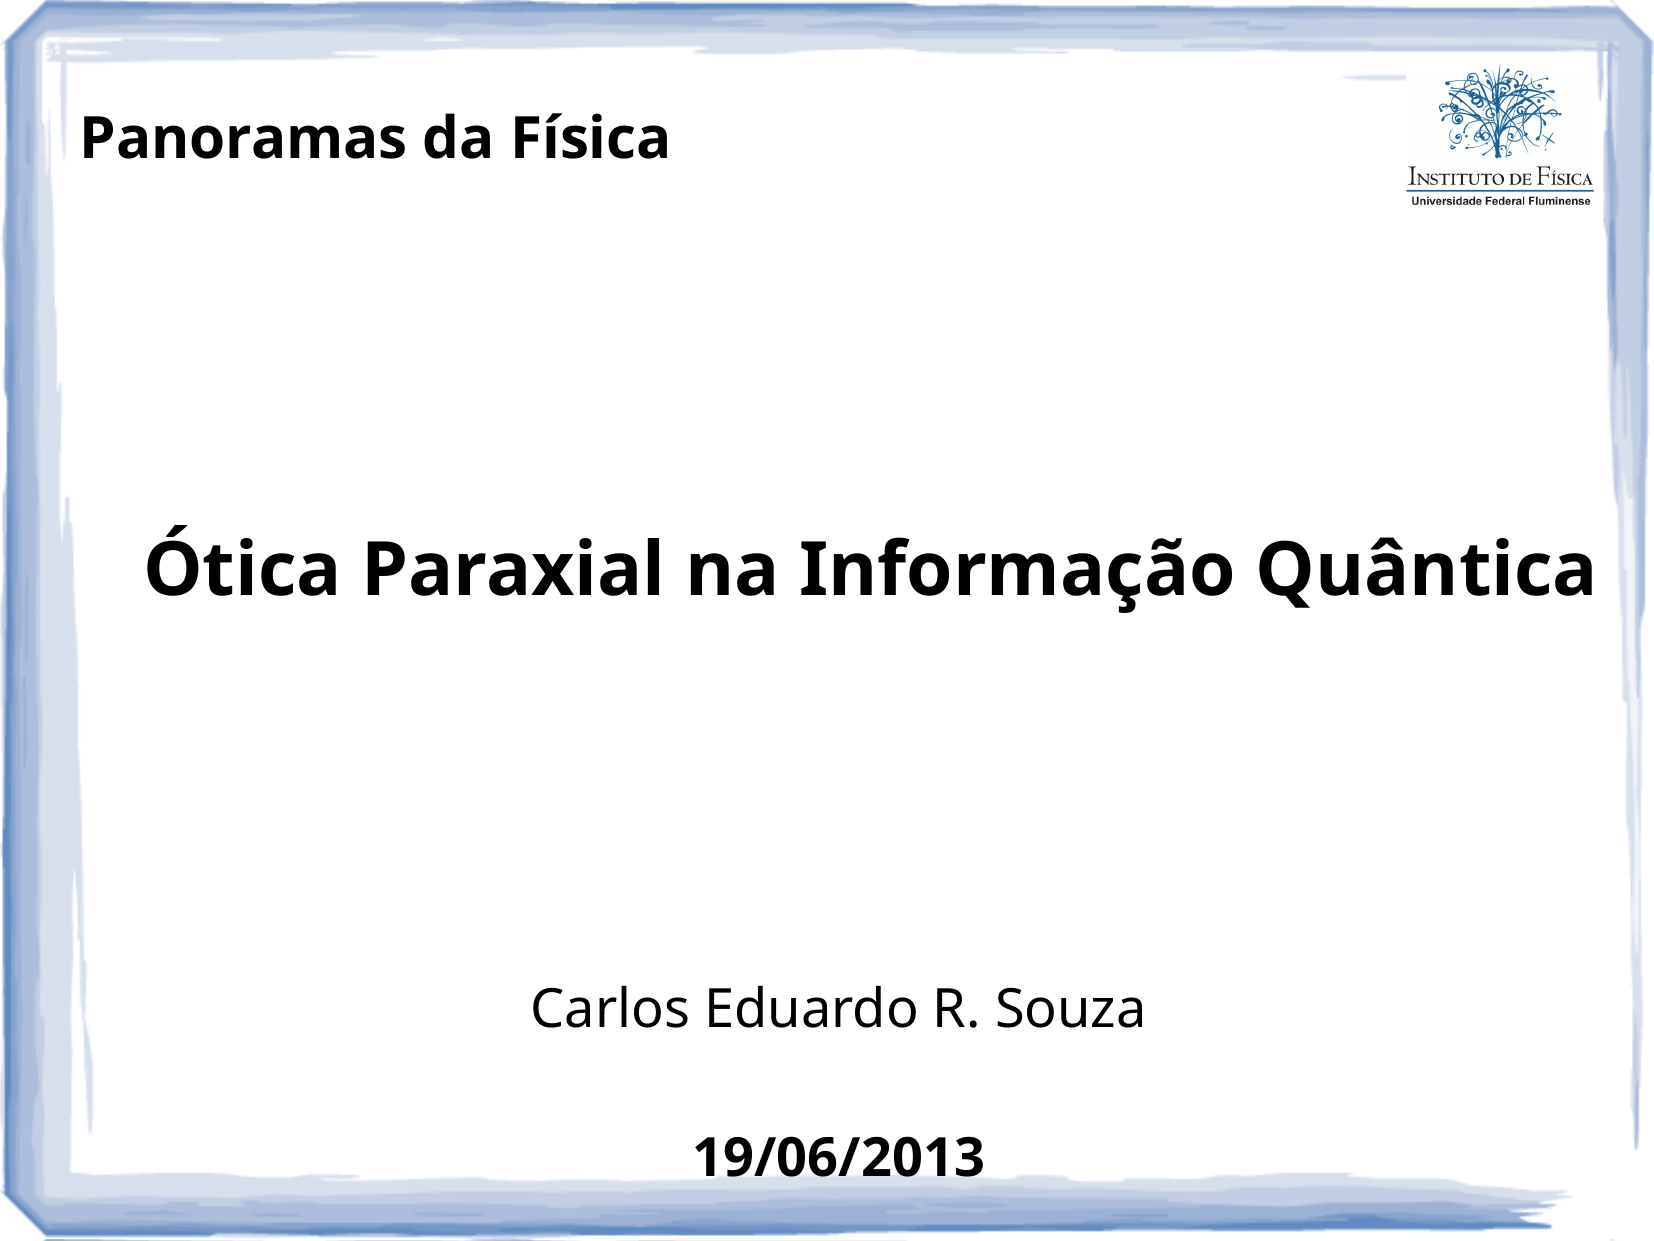

Panoramas da Física
Ótica Paraxial na Informação Quântica
Carlos Eduardo R. Souza
19/06/2013